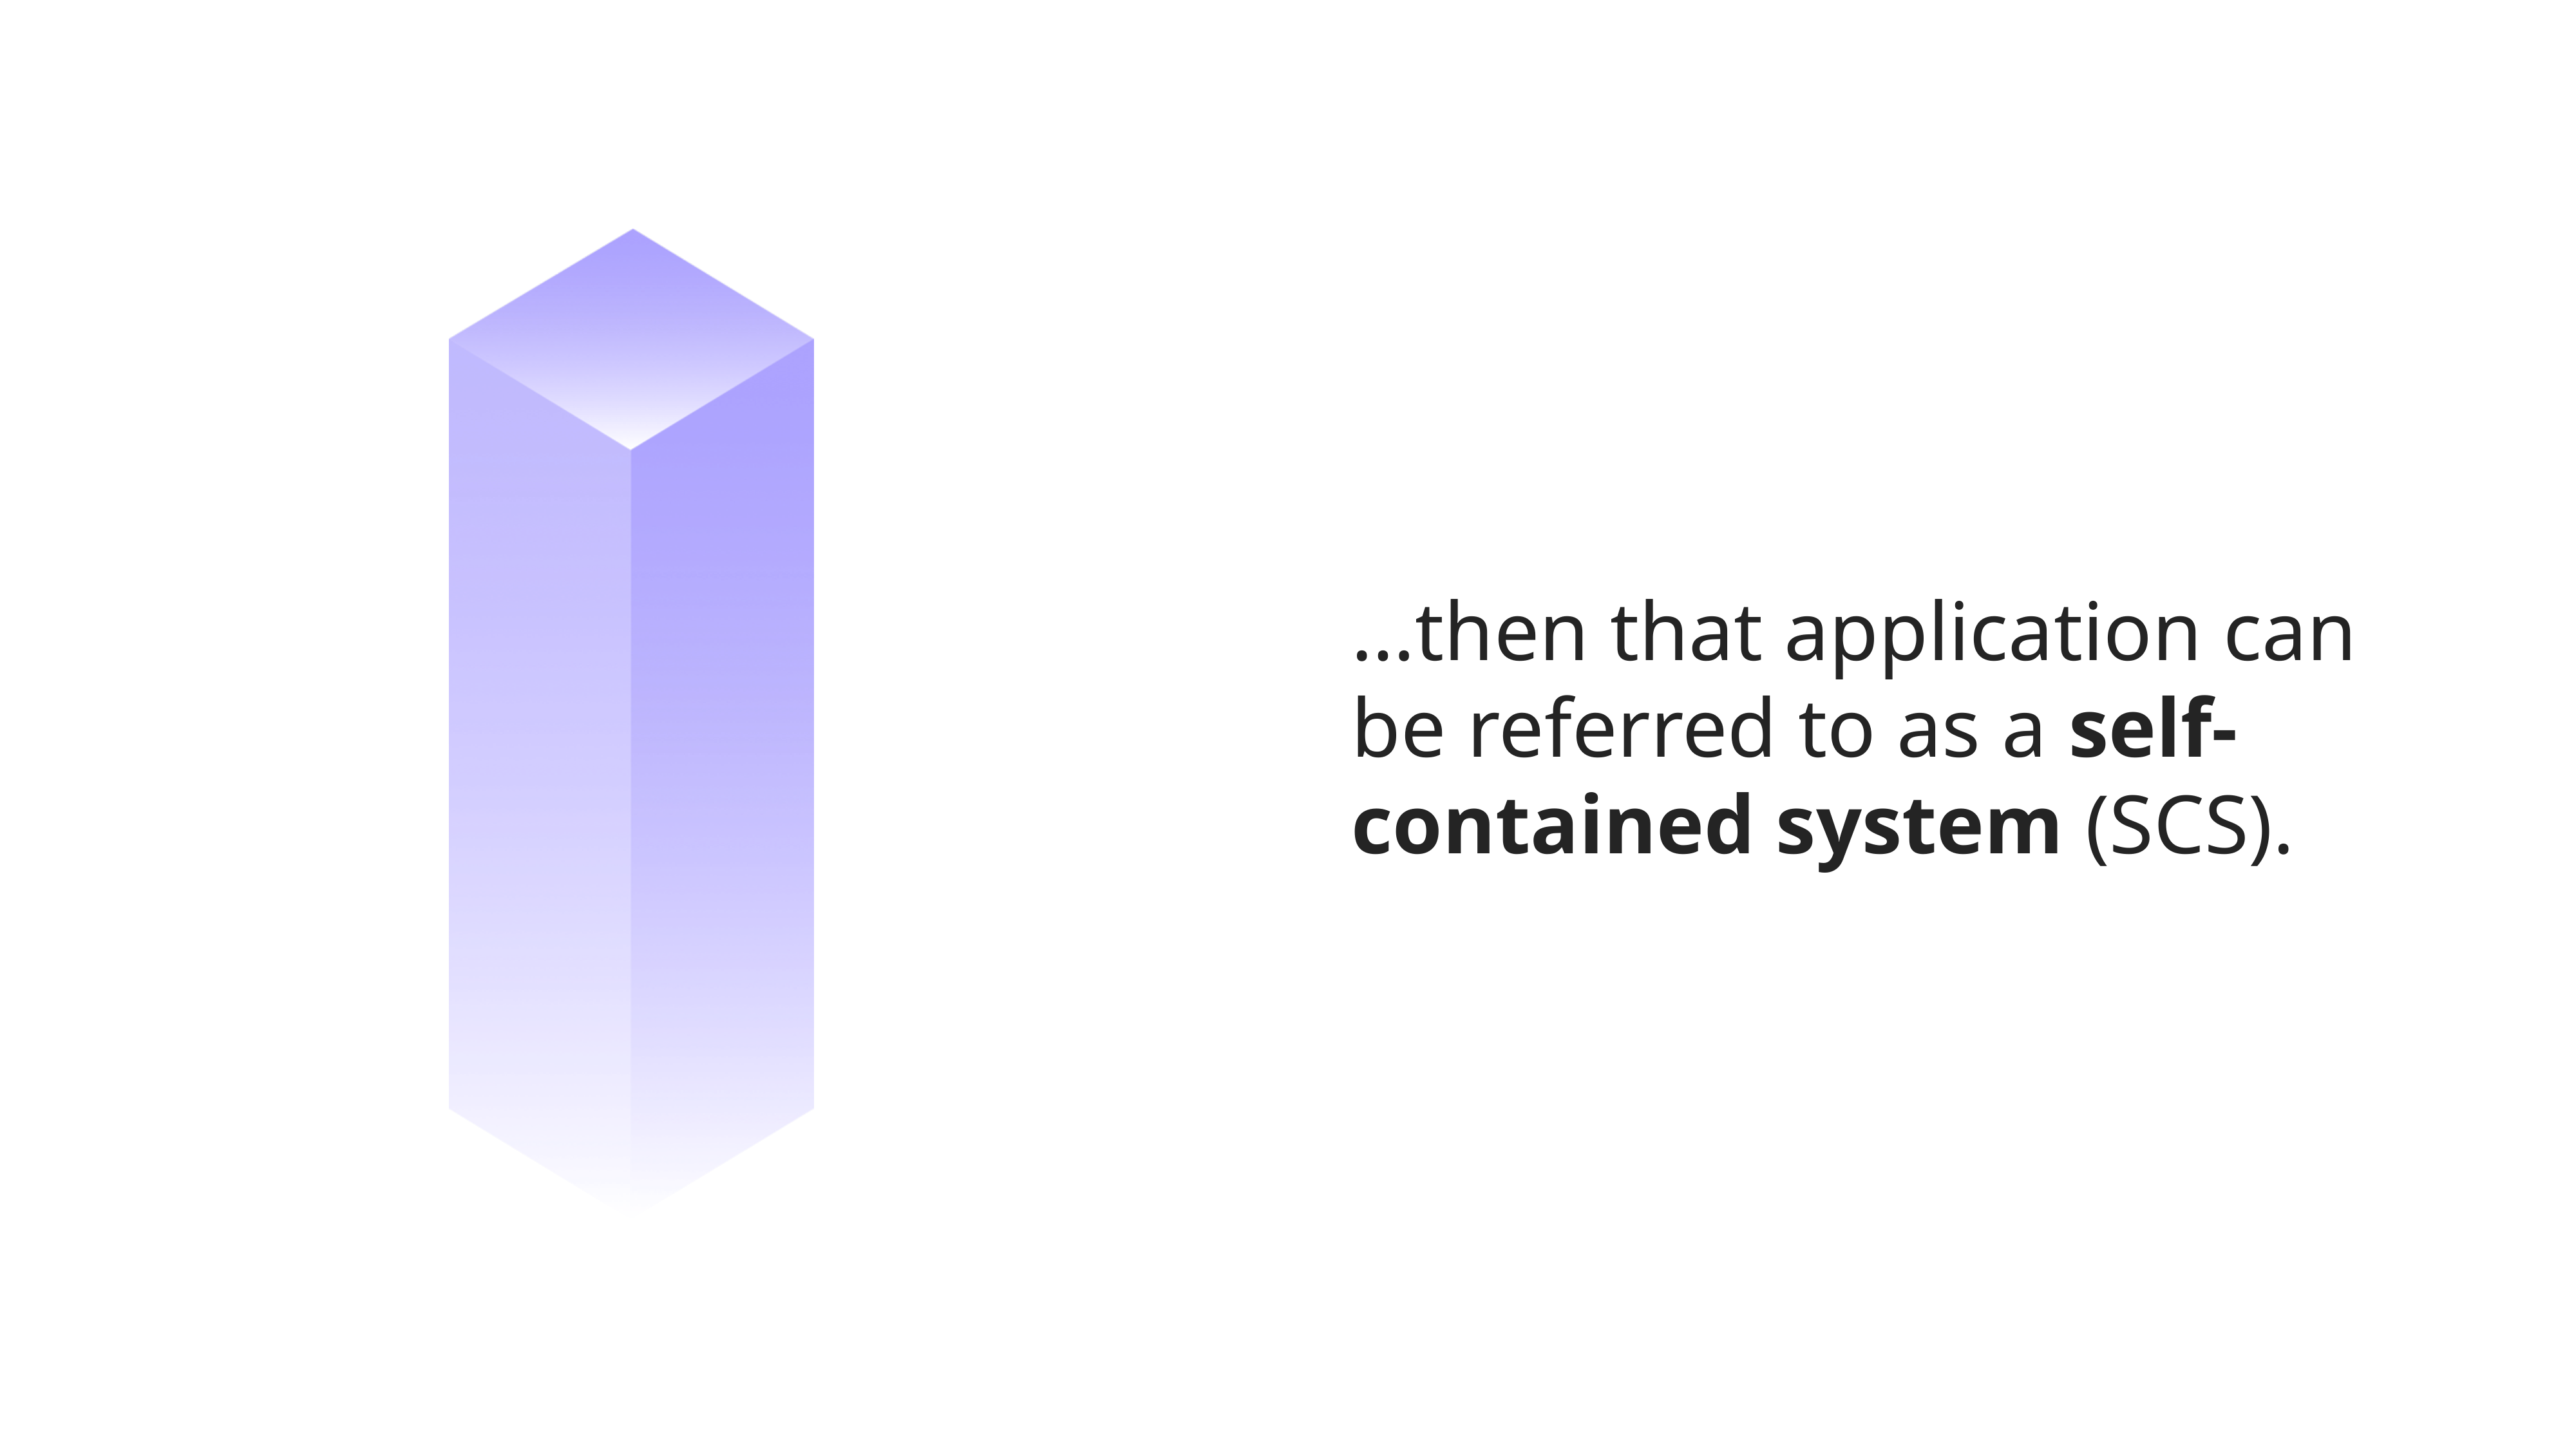

# …then that application can be referred to as a self-contained system (SCS).